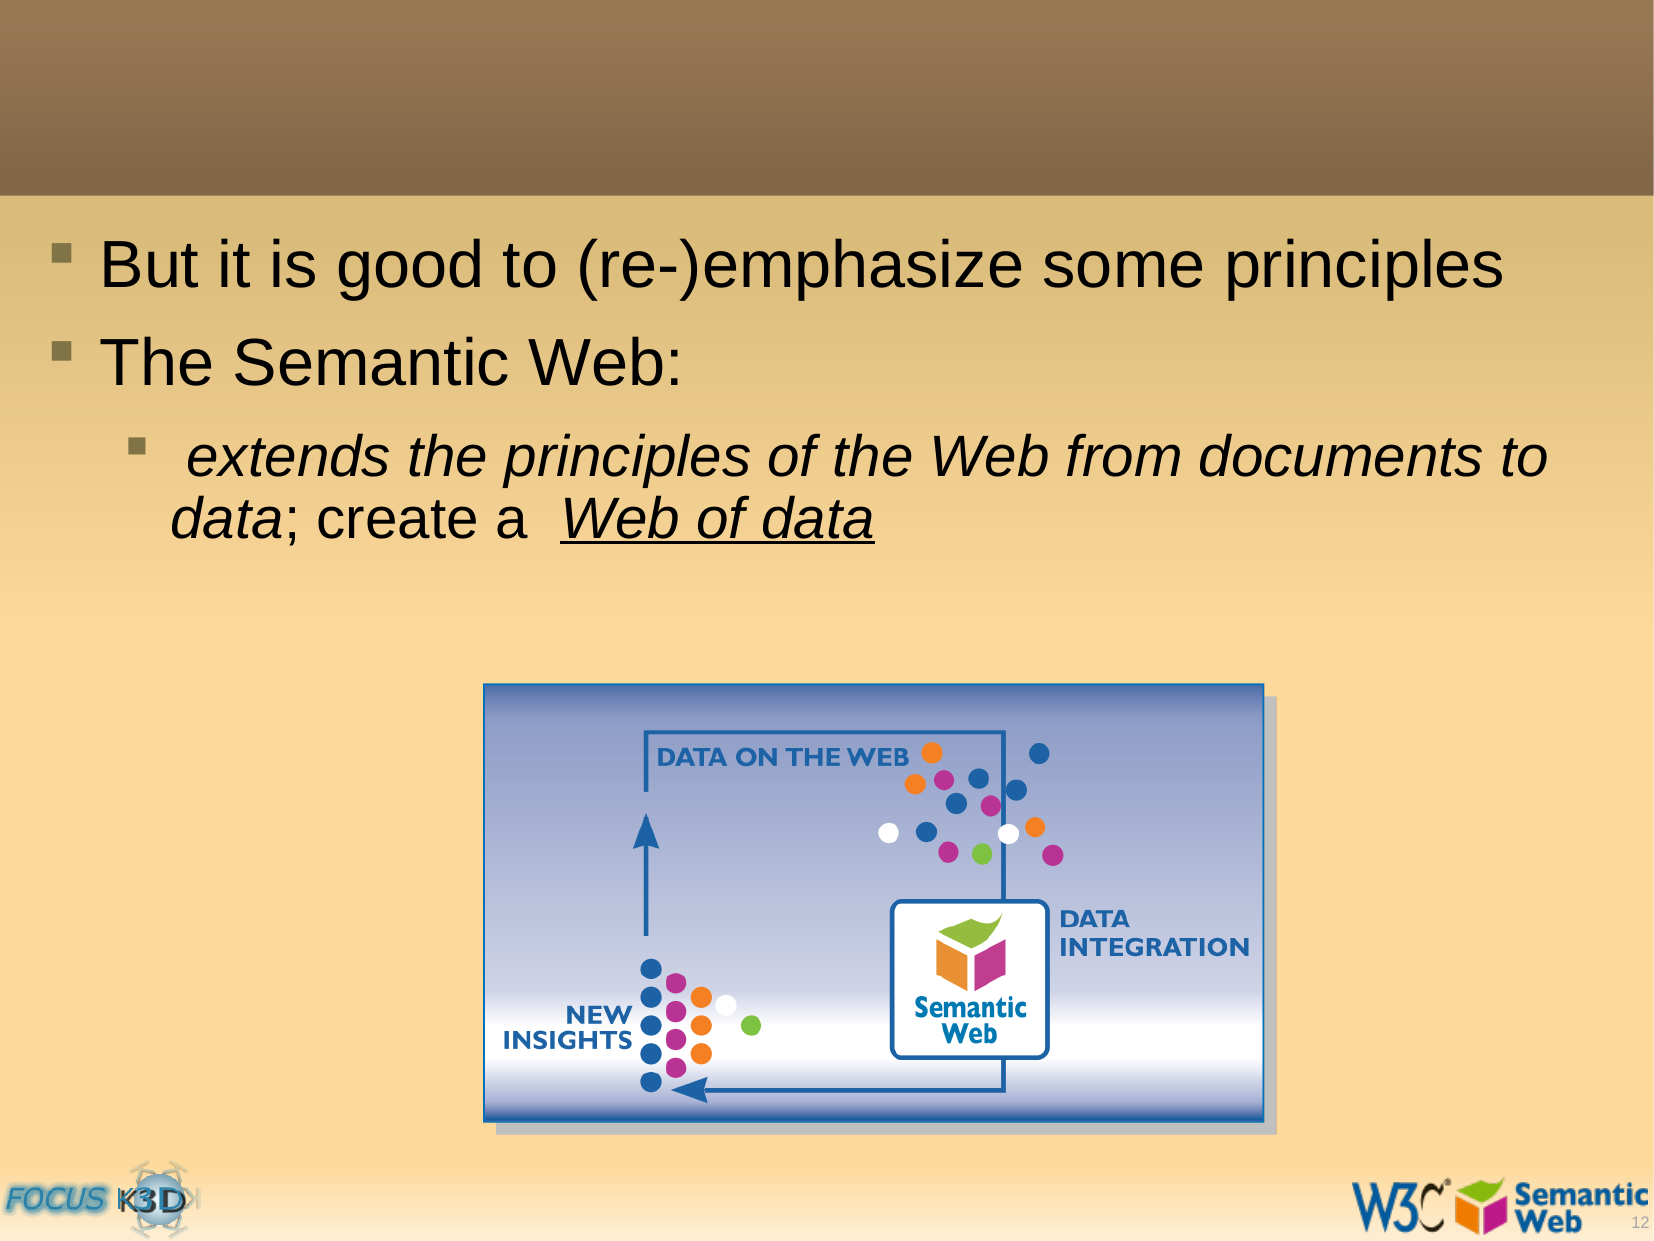

# But it is good to (re-)emphasize some principles
The Semantic Web:
 extends the principles of the Web from documents to data; create a Web of data